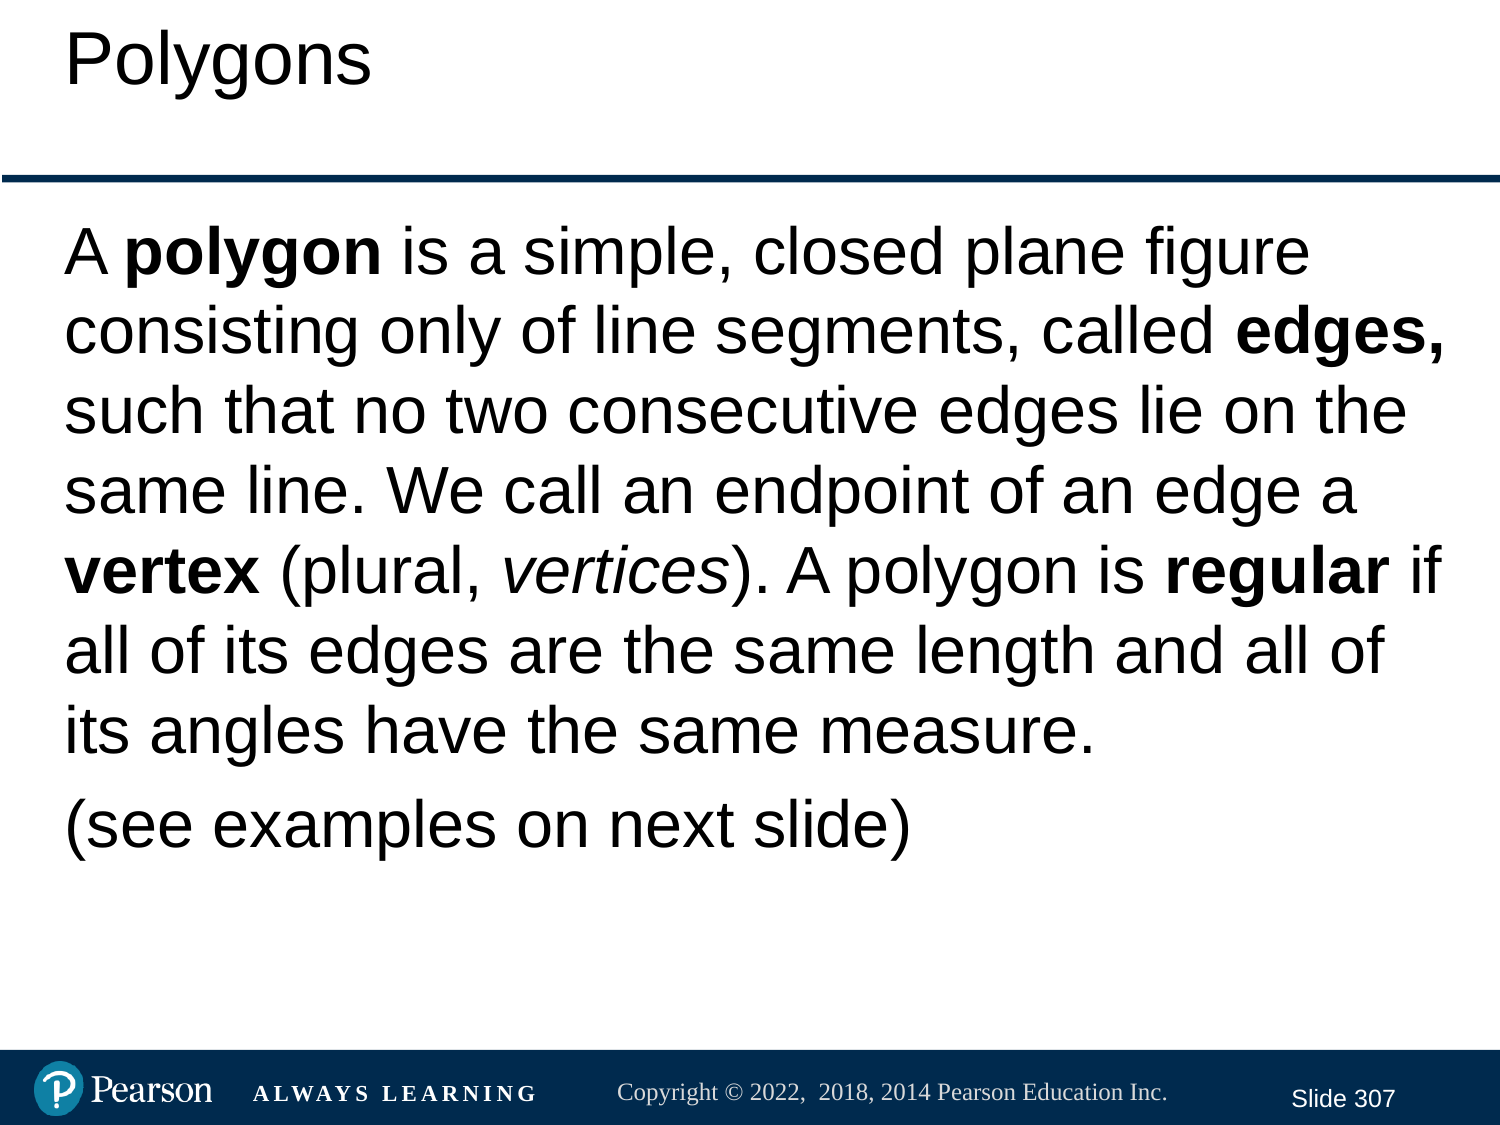

# Polygons
A polygon is a simple, closed plane figure consisting only of line segments, called edges, such that no two consecutive edges lie on the same line. We call an endpoint of an edge a vertex (plural, vertices). A polygon is regular if all of its edges are the same length and all of its angles have the same measure.
(see examples on next slide)